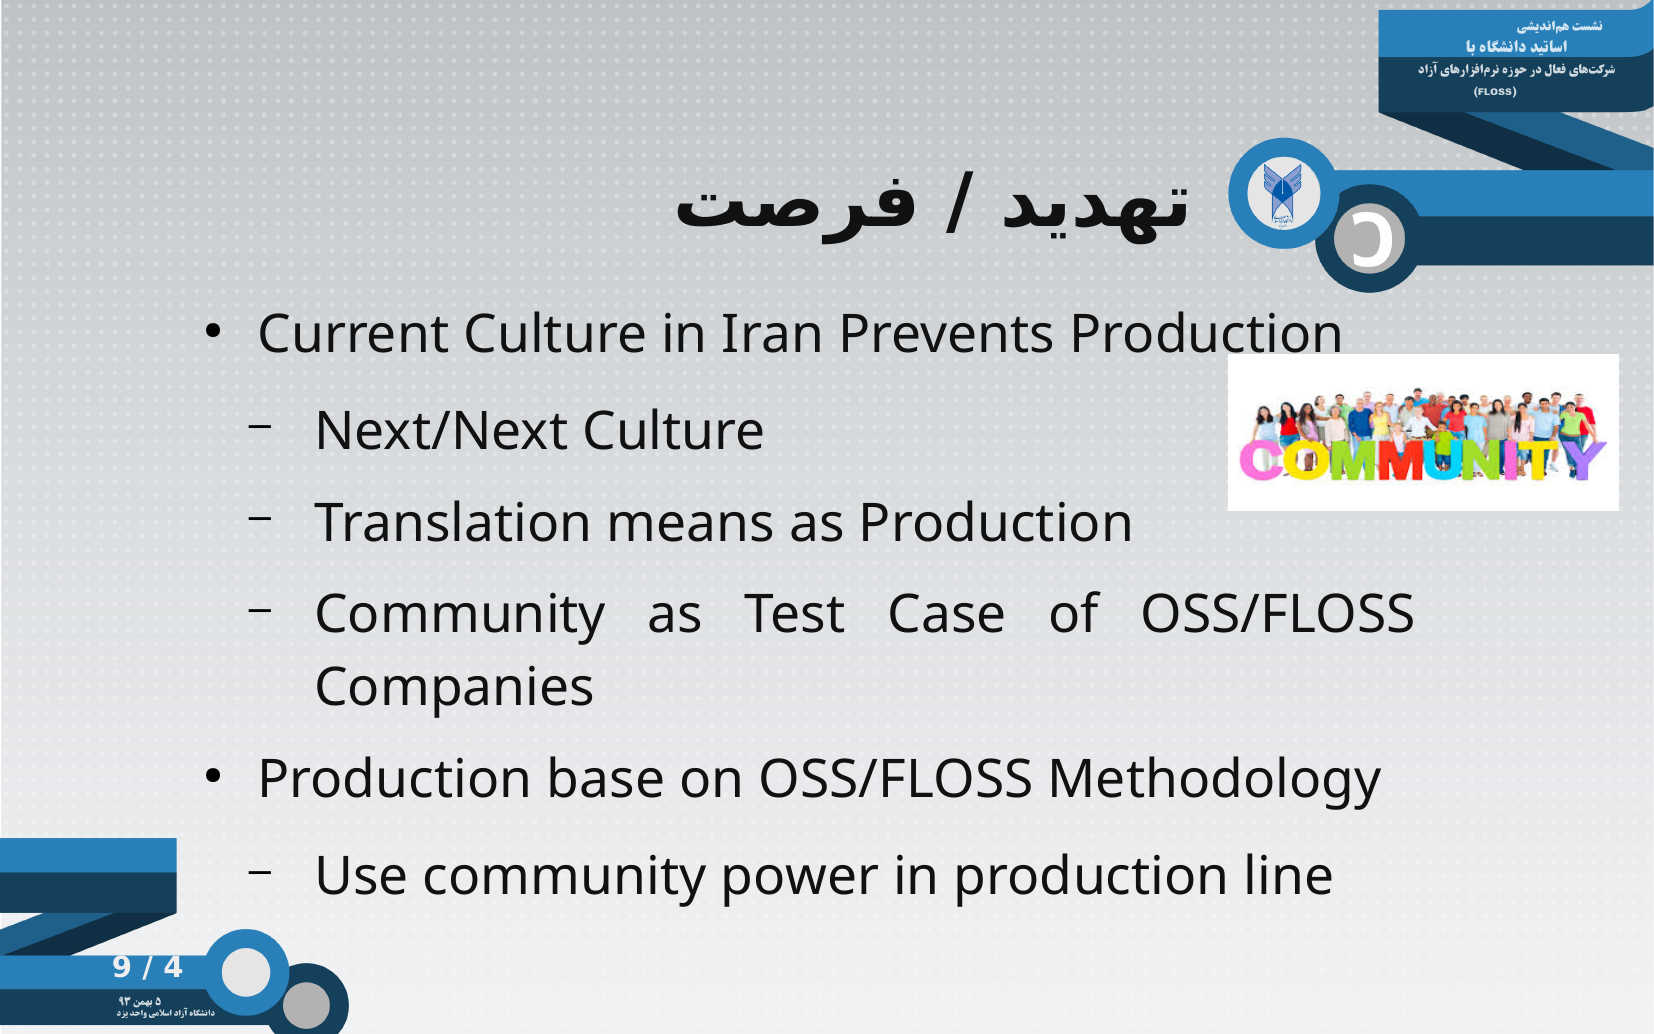

# تهدید / فرصت
Current Culture in Iran Prevents Production
Next/Next Culture
Translation means as Production
Community as Test Case of OSS/FLOSS Companies
Production base on OSS/FLOSS Methodology
Use community power in production line
4